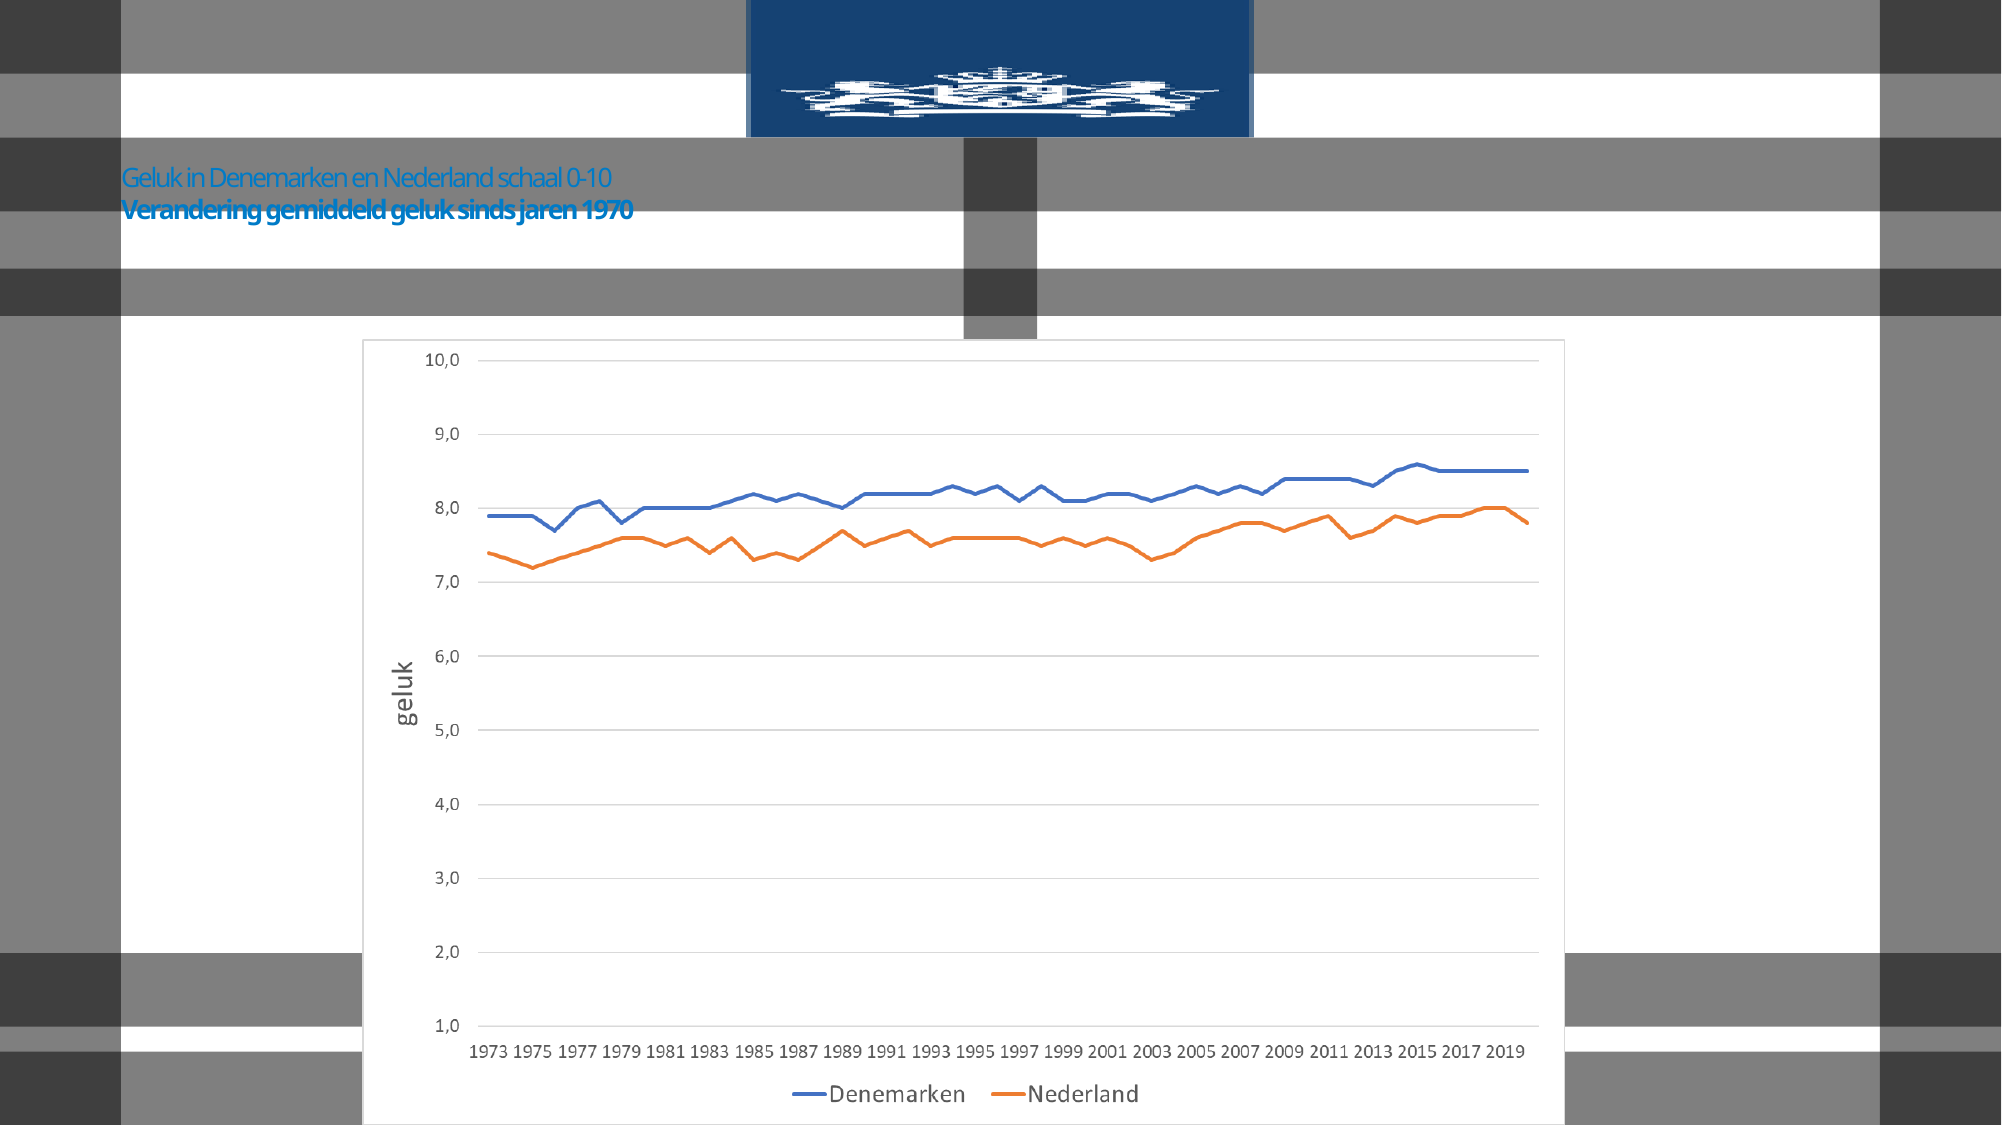

# Geluk in Denemarken en Nederland schaal 0-10 Verandering gemiddeld geluk sinds jaren 1970